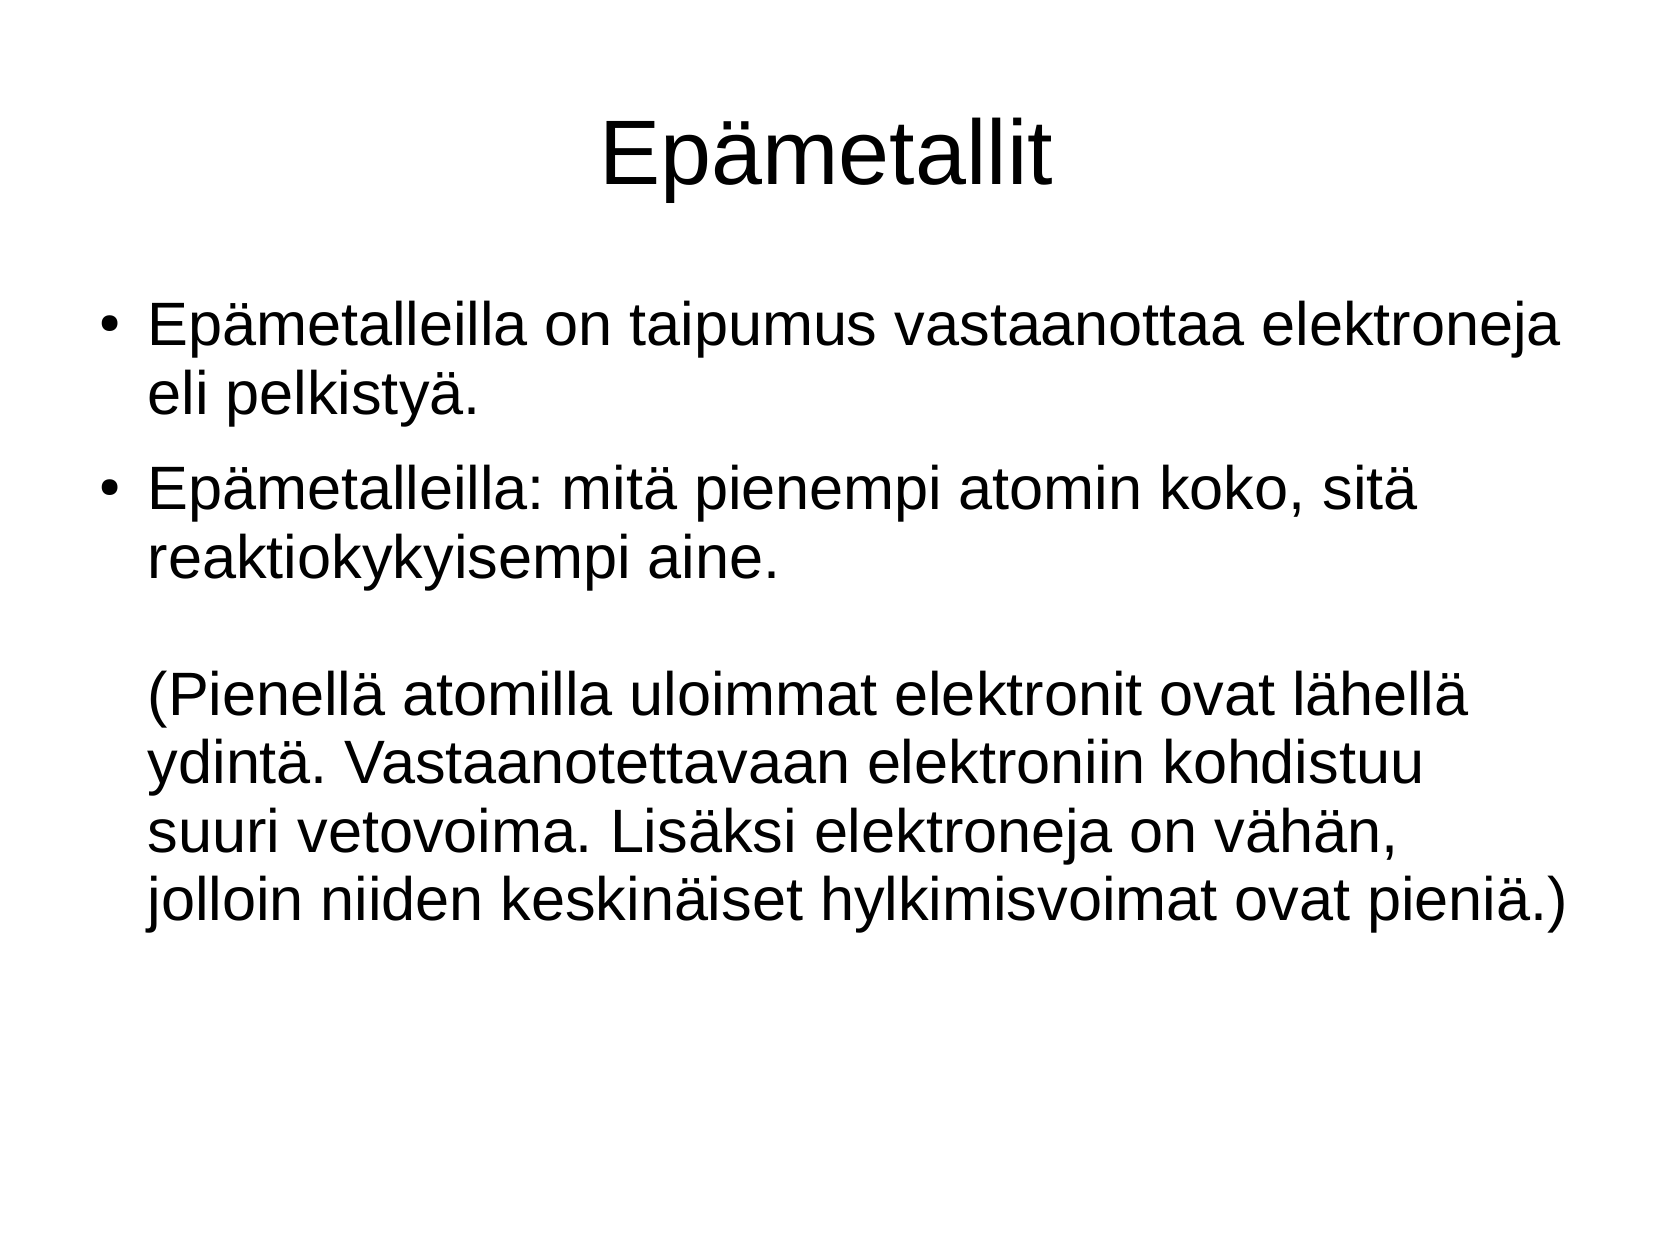

# Epämetallit
Epämetalleilla on taipumus vastaanottaa elektroneja eli pelkistyä.
Epämetalleilla: mitä pienempi atomin koko, sitä reaktiokykyisempi aine.
(Pienellä atomilla uloimmat elektronit ovat lähellä ydintä. Vastaanotettavaan elektroniin kohdistuu suuri vetovoima. Lisäksi elektroneja on vähän, jolloin niiden keskinäiset hylkimisvoimat ovat pieniä.)